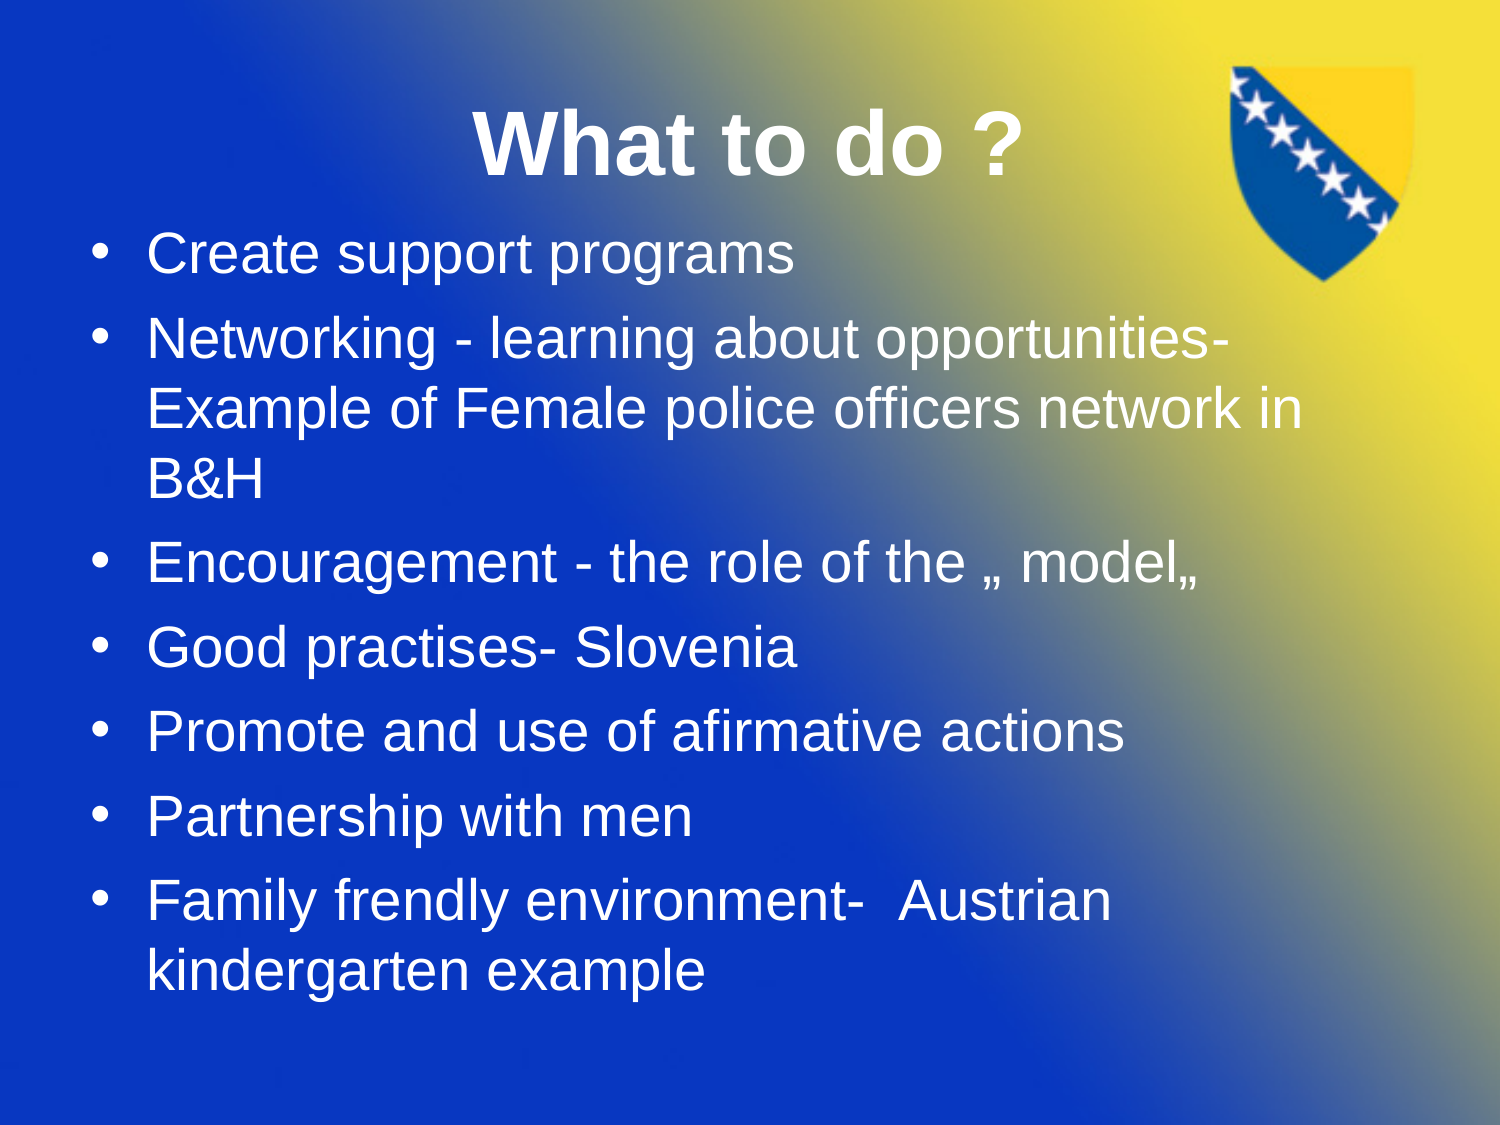

# What to do ?
Create support programs
Networking - learning about opportunities- Example of Female police officers network in B&H
Encouragement - the role of the „ model„
Good practises- Slovenia
Promote and use of afirmative actions
Partnership with men
Family frendly environment- Austrian kindergarten example